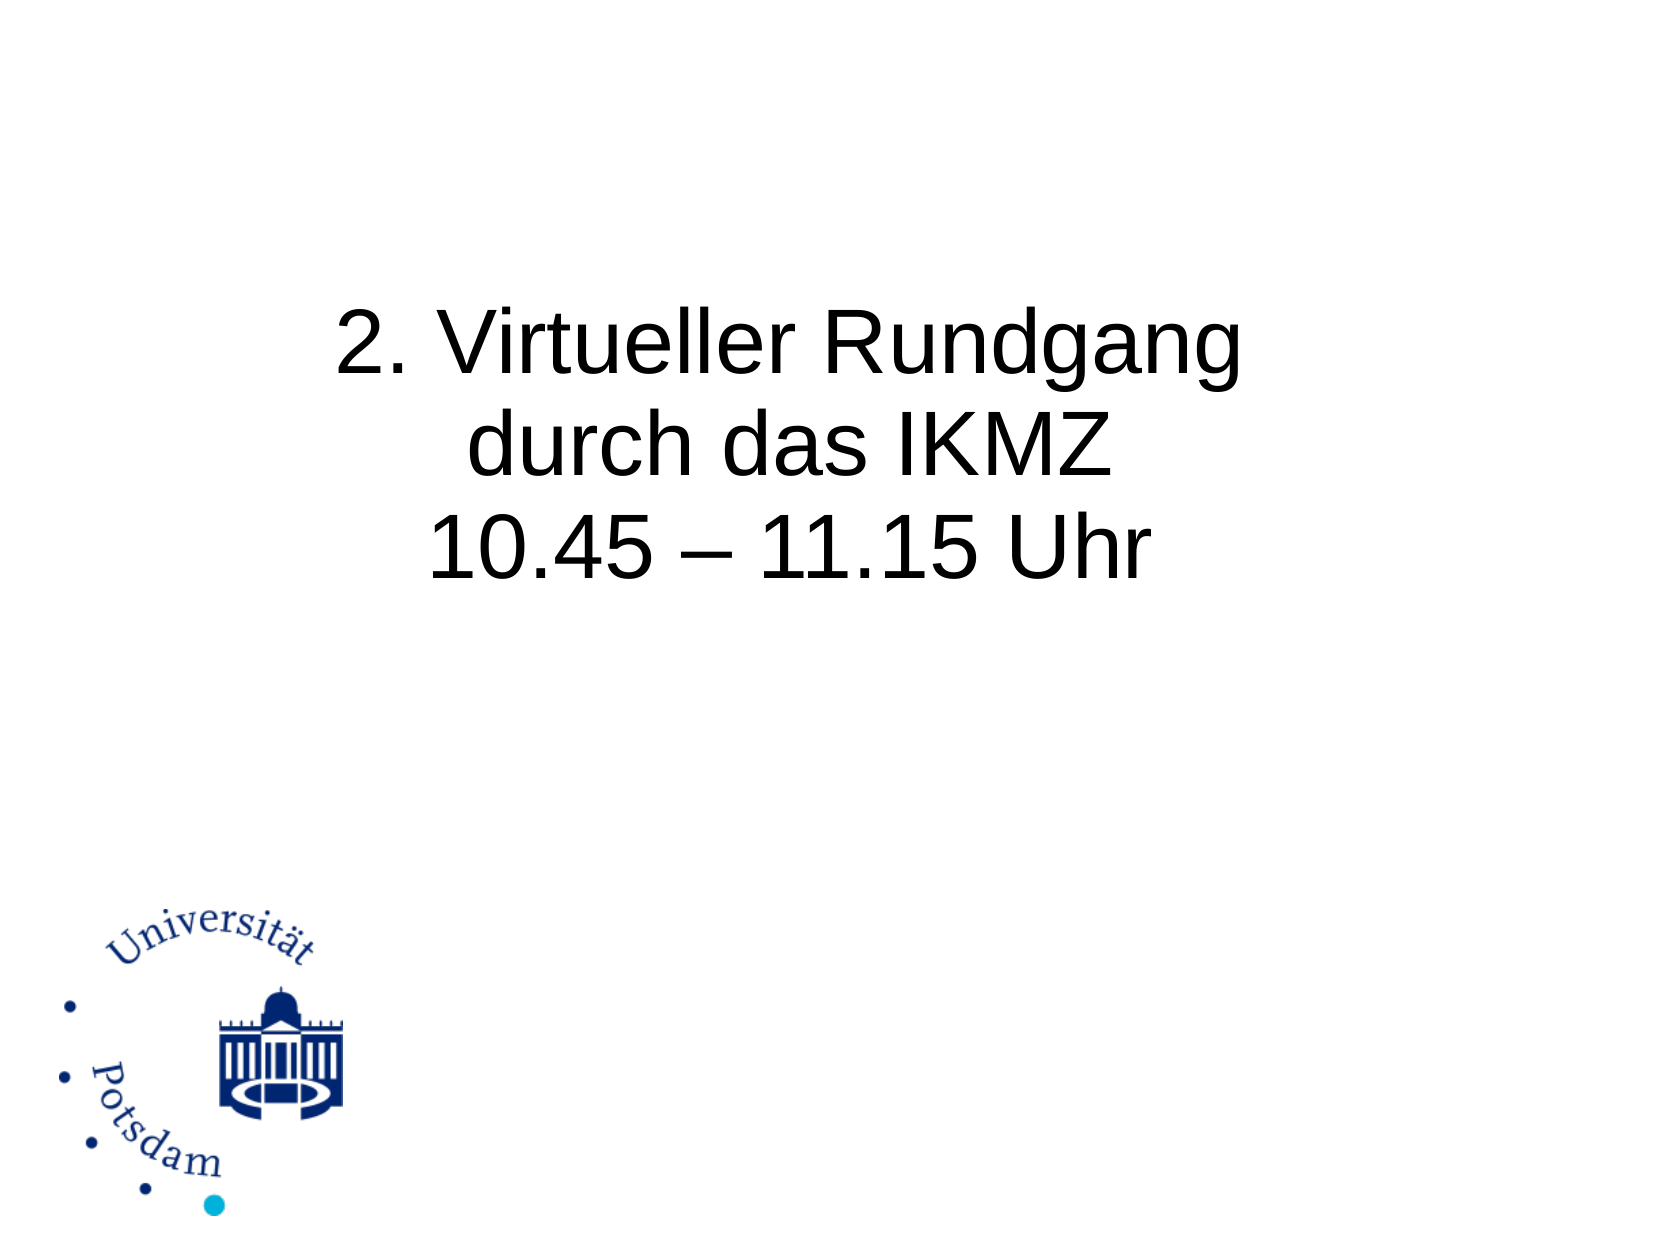

# 2. Virtueller Rundgang durch das IKMZ 10.45 – 11.15 Uhr